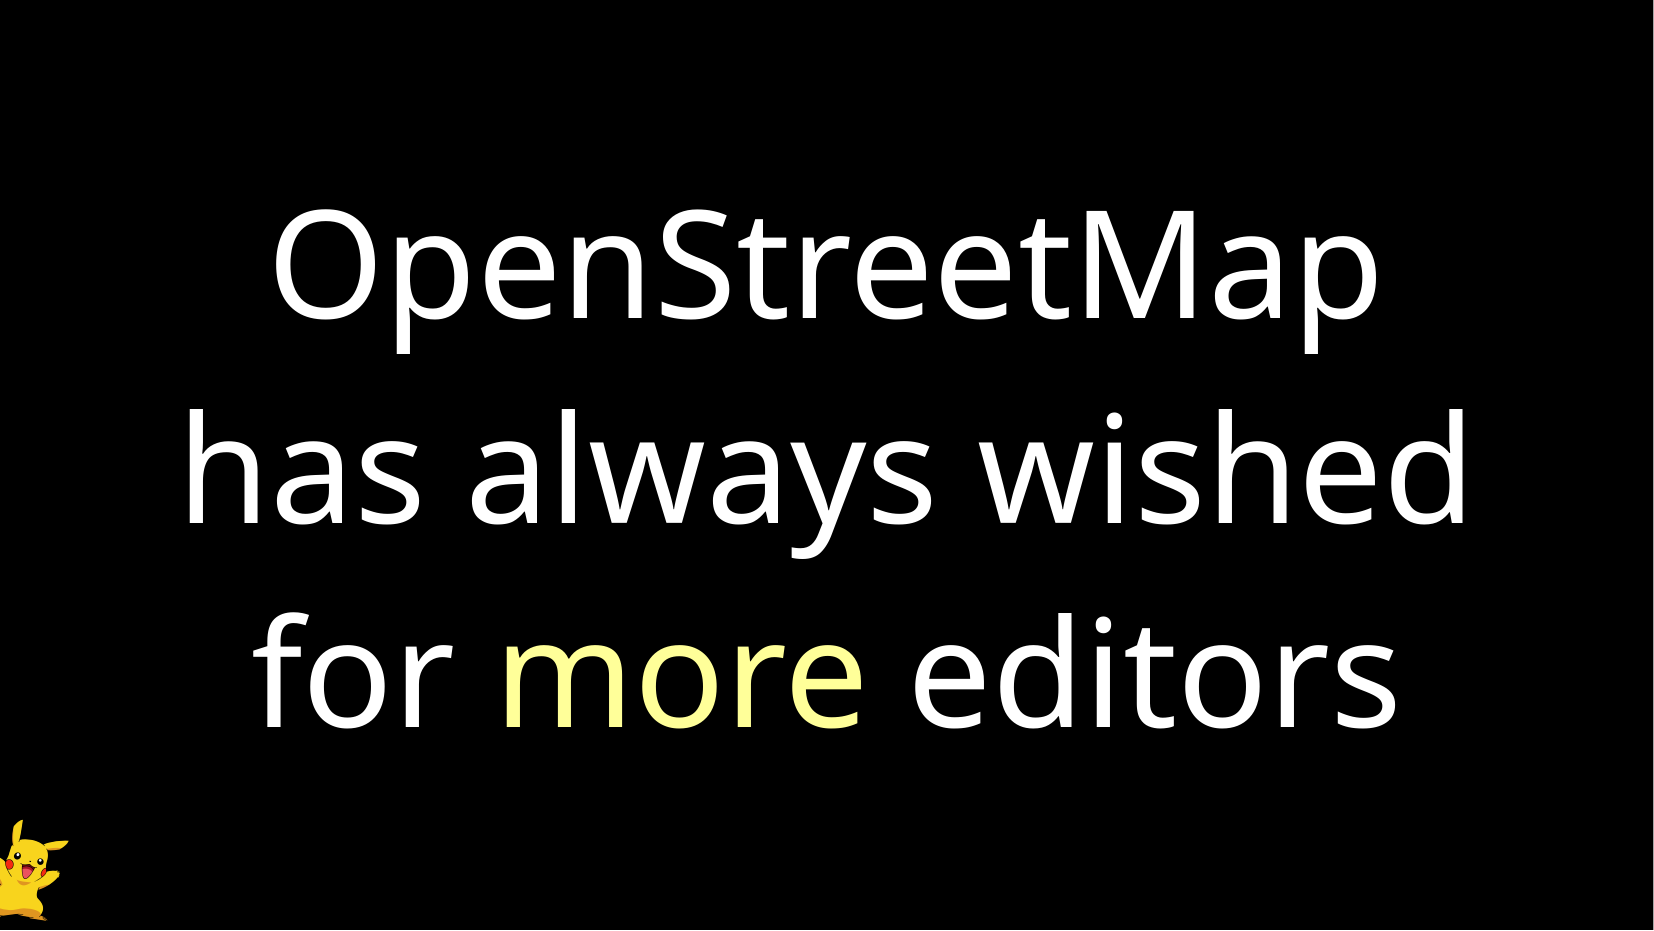

# OpenStreetMap has always wished for more editors